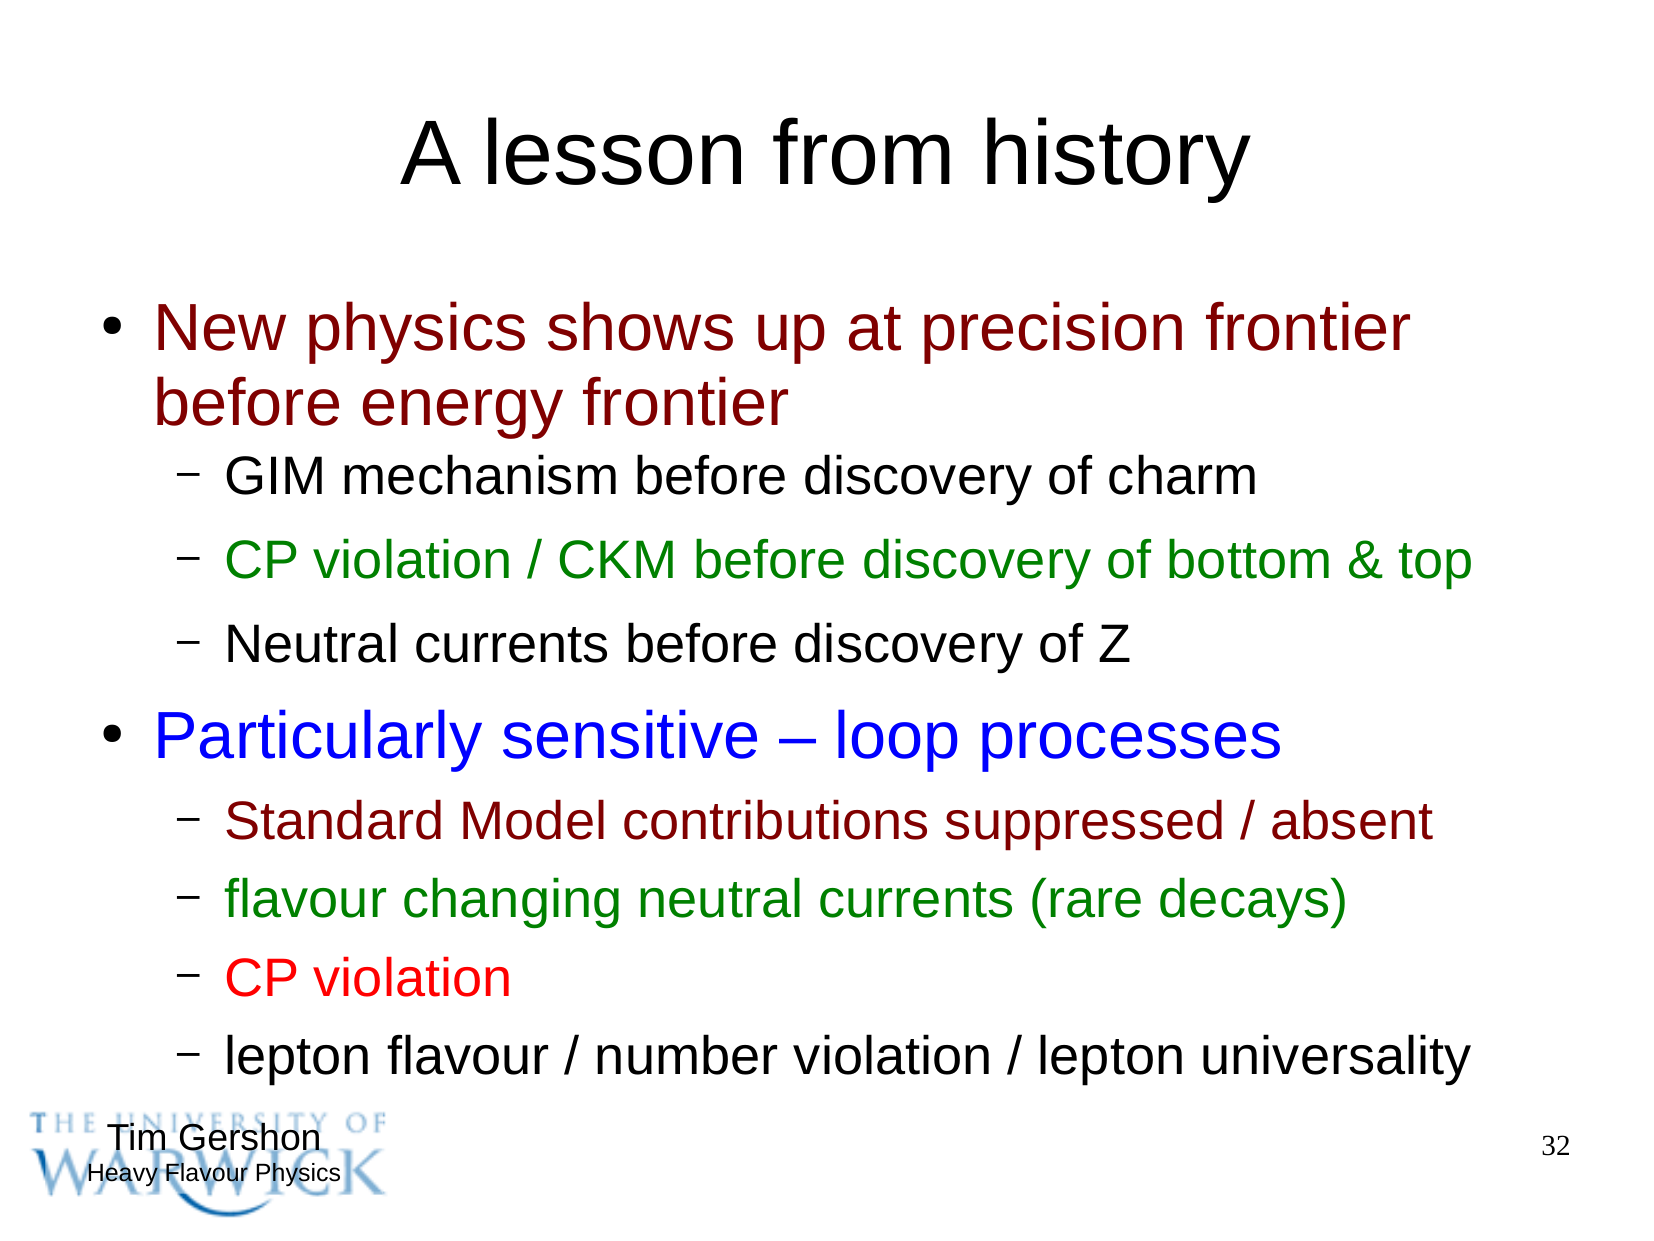

# A lesson from history
New physics shows up at precision frontier before energy frontier
GIM mechanism before discovery of charm
CP violation / CKM before discovery of bottom & top
Neutral currents before discovery of Z
Particularly sensitive – loop processes
Standard Model contributions suppressed / absent
flavour changing neutral currents (rare decays)
CP violation
lepton flavour / number violation / lepton universality
Tim Gershon
Heavy Flavour Physics
32